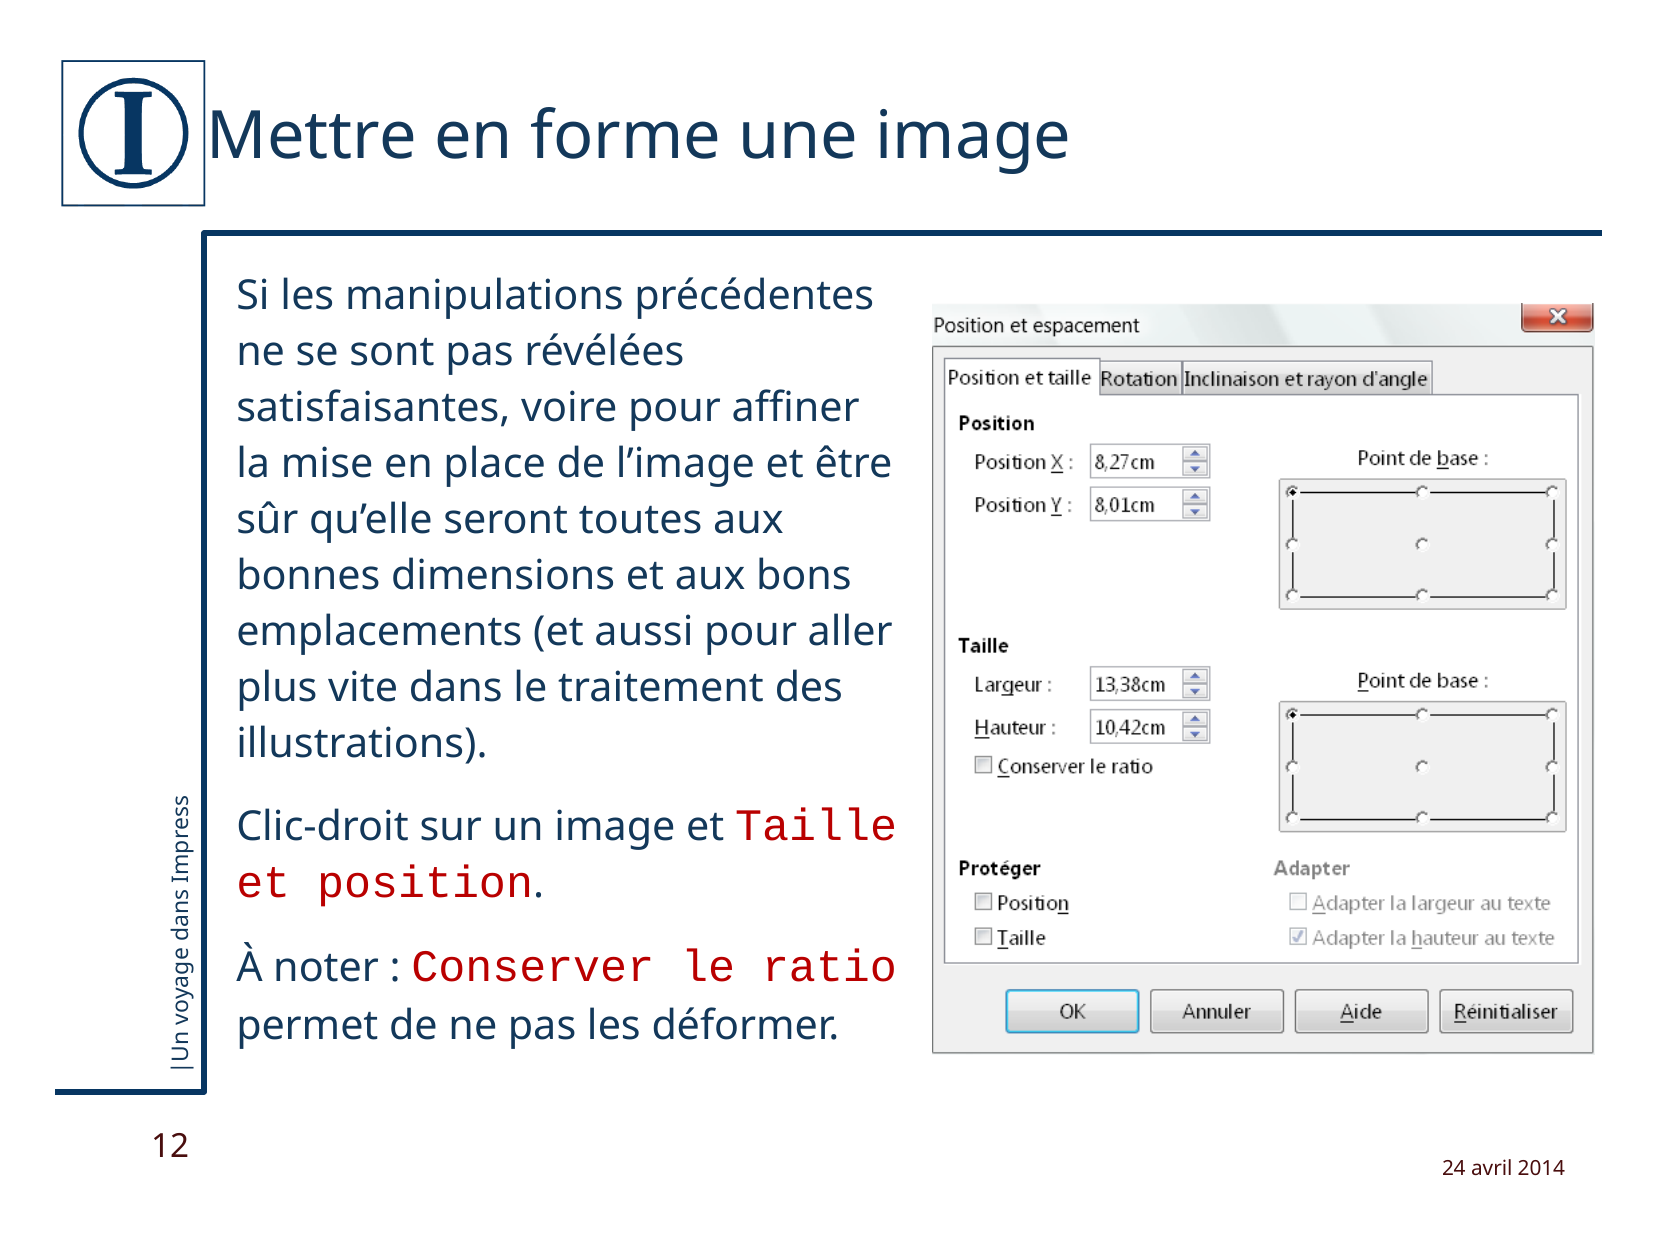

# Mettre en forme une image
Si les manipulations précédentes ne se sont pas révélées satisfaisantes, voire pour affiner la mise en place de l’image et être sûr qu’elle seront toutes aux bonnes dimensions et aux bons emplacements (et aussi pour aller plus vite dans le traitement des illustrations).
Clic-droit sur un image et Taille et position.
À noter : Conserver le ratio permet de ne pas les déformer.
Un voyage dans Impress
24 avril 2014